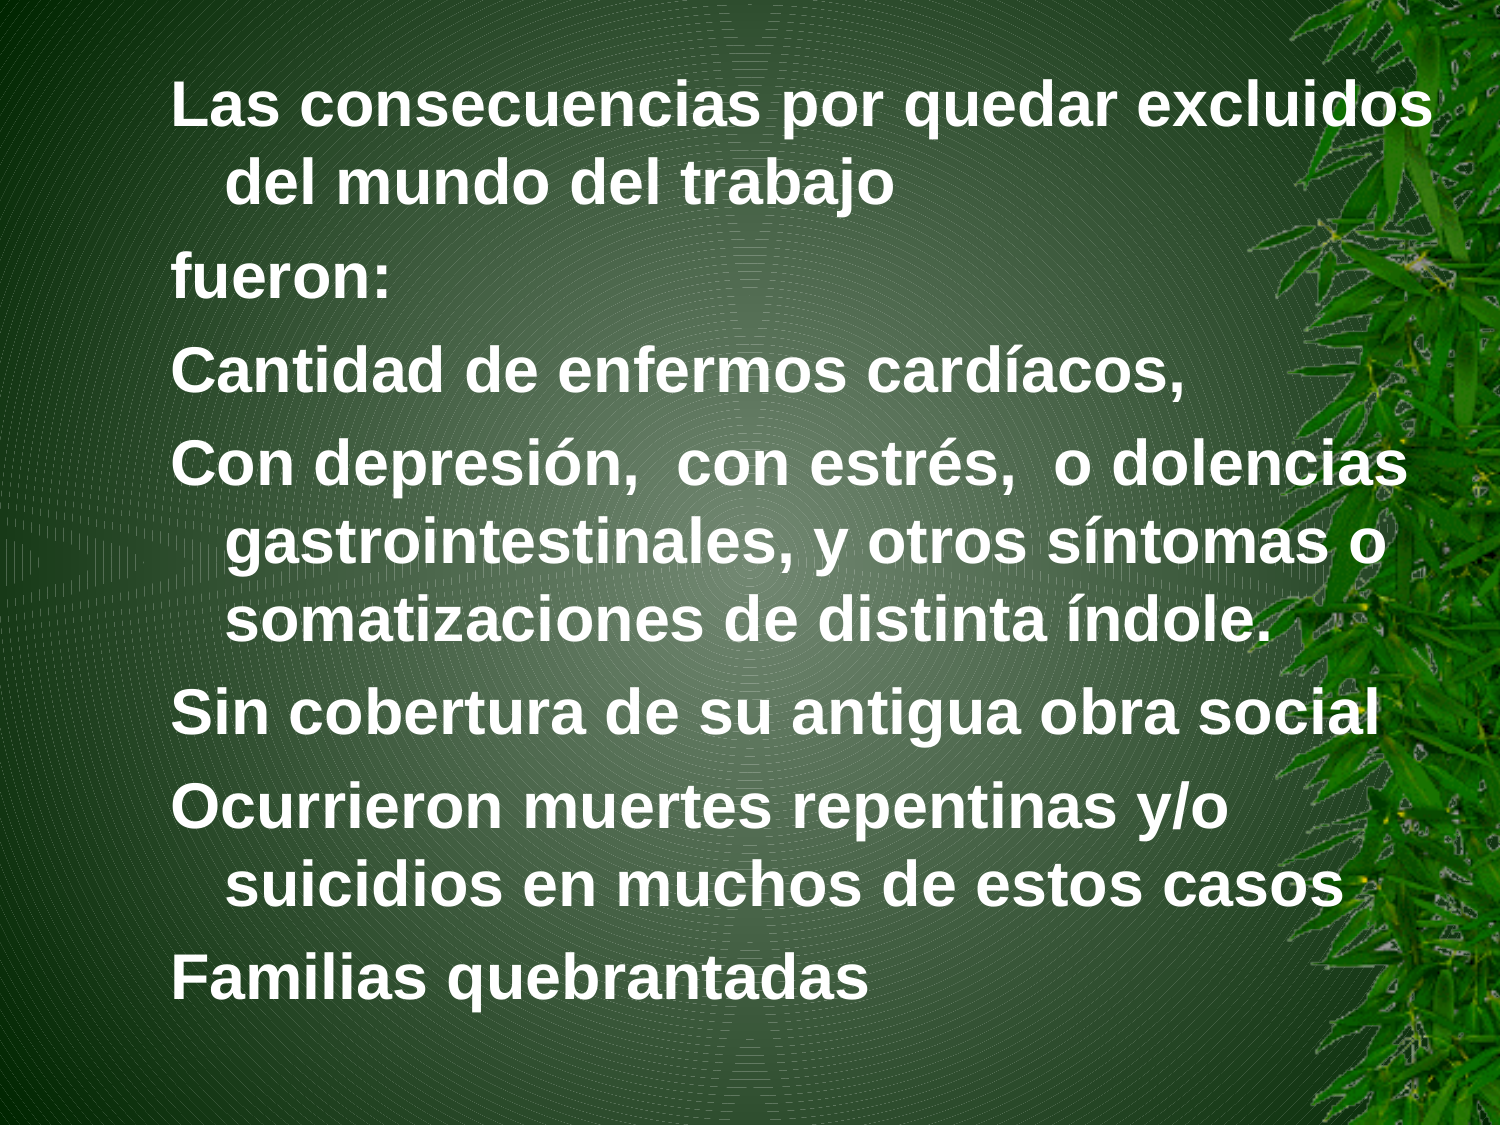

# Las consecuencias por quedar excluidos del mundo del trabajo
fueron:
Cantidad de enfermos cardíacos,
Con depresión, con estrés, o dolencias gastrointestinales, y otros síntomas o somatizaciones de distinta índole.
Sin cobertura de su antigua obra social
Ocurrieron muertes repentinas y/o suicidios en muchos de estos casos
Familias quebrantadas